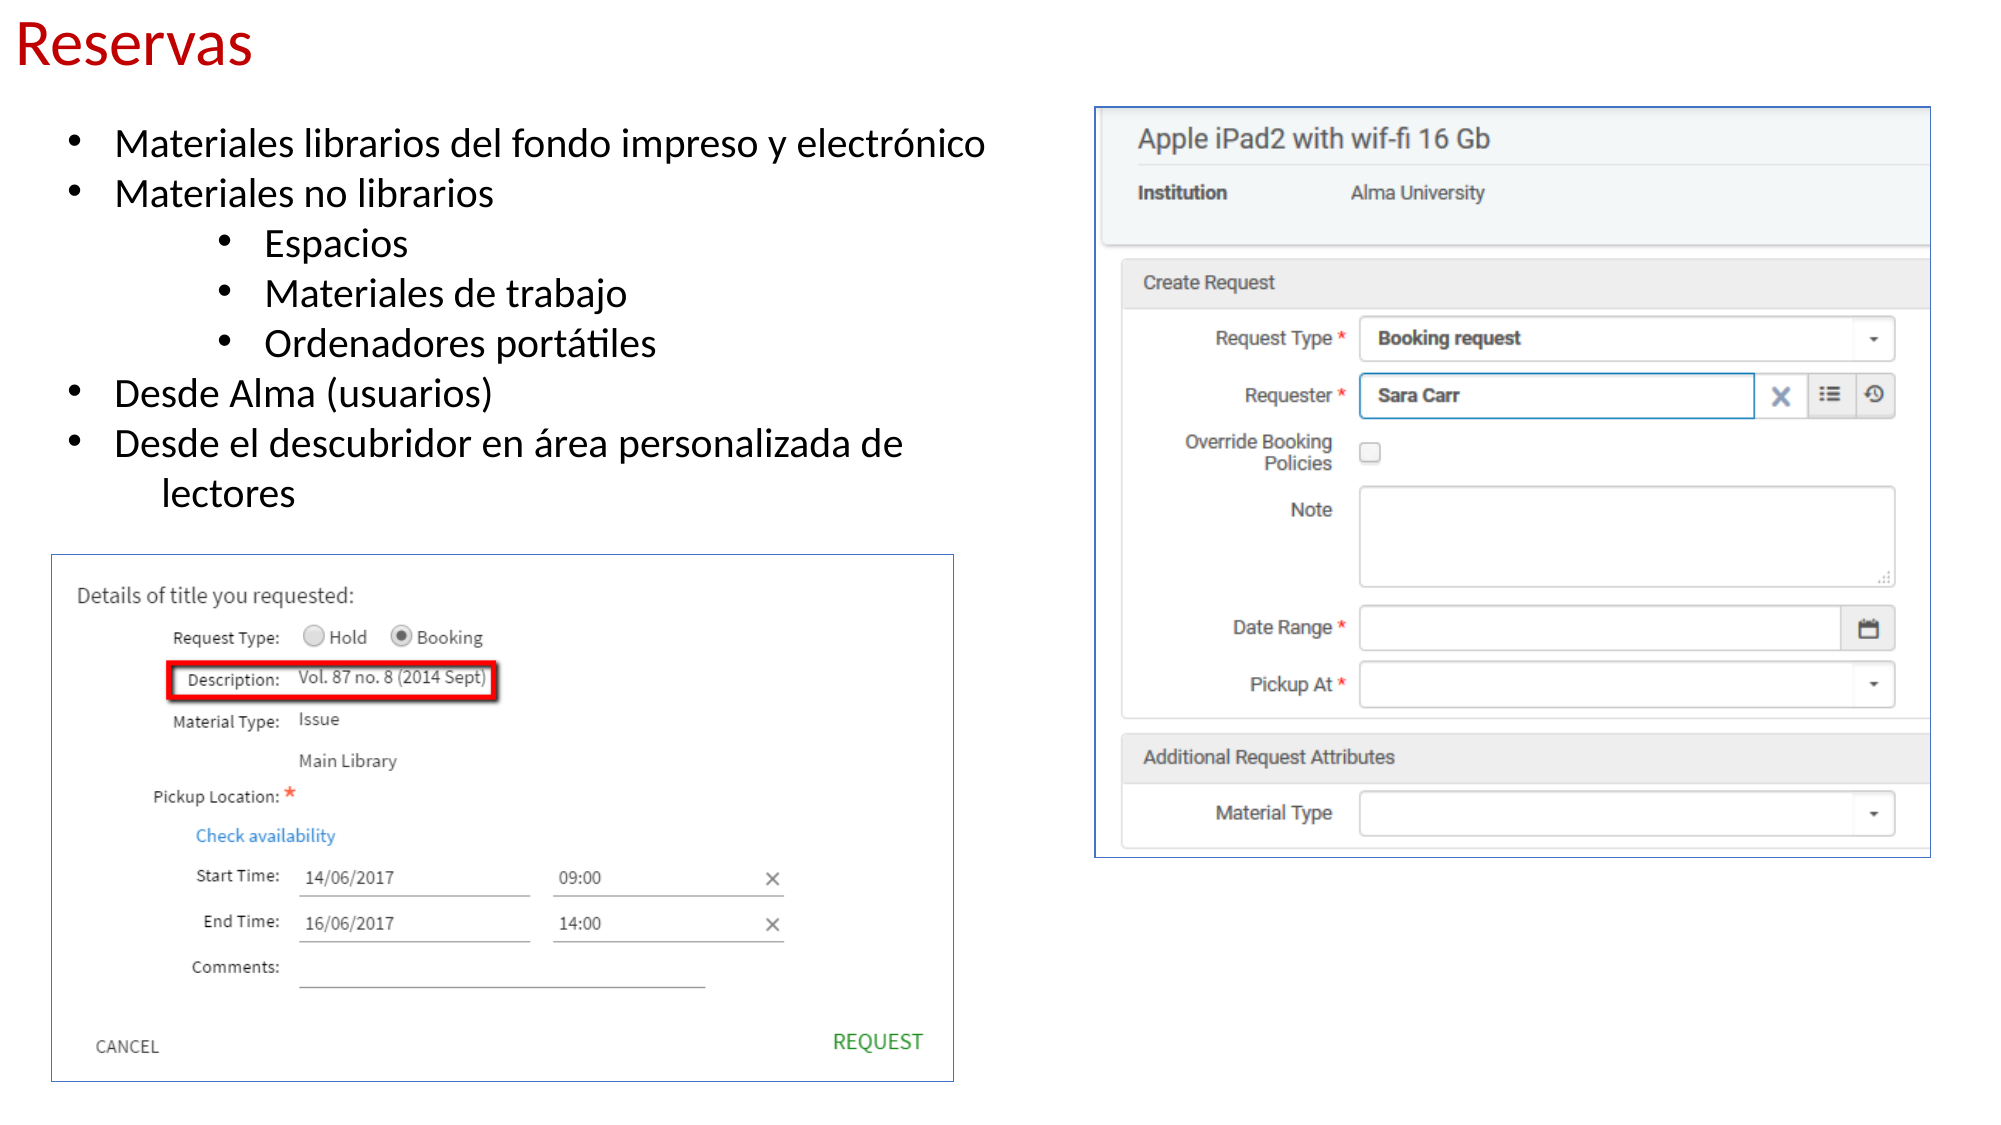

# Reservas
Materiales librarios del fondo impreso y electrónico
Materiales no librarios
Espacios
Materiales de trabajo
Ordenadores portátiles
Desde Alma (usuarios)
Desde el descubridor en área personalizada de lectores